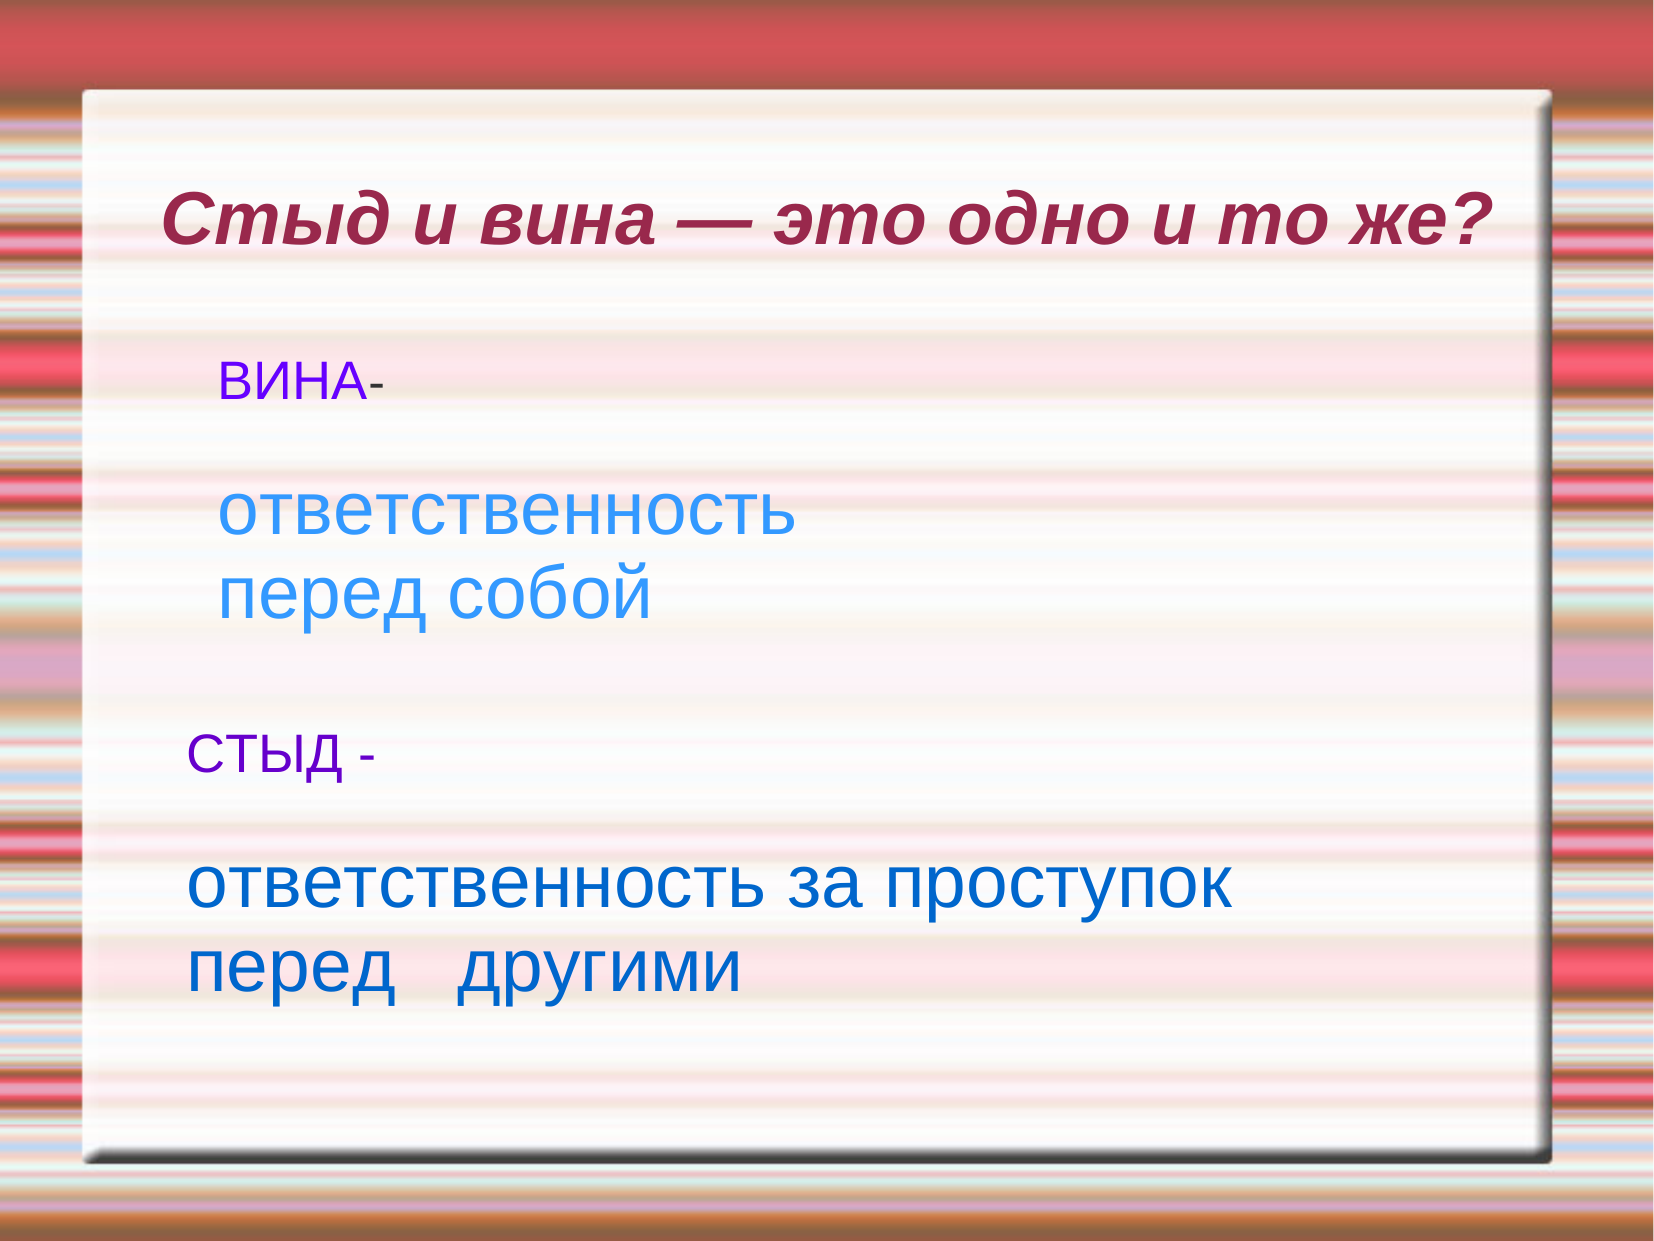

# Стыд и вина — это одно и то же?
ВИНА-
ответственность
перед собой
СТЫД -
ответственность за проступок
перед другими